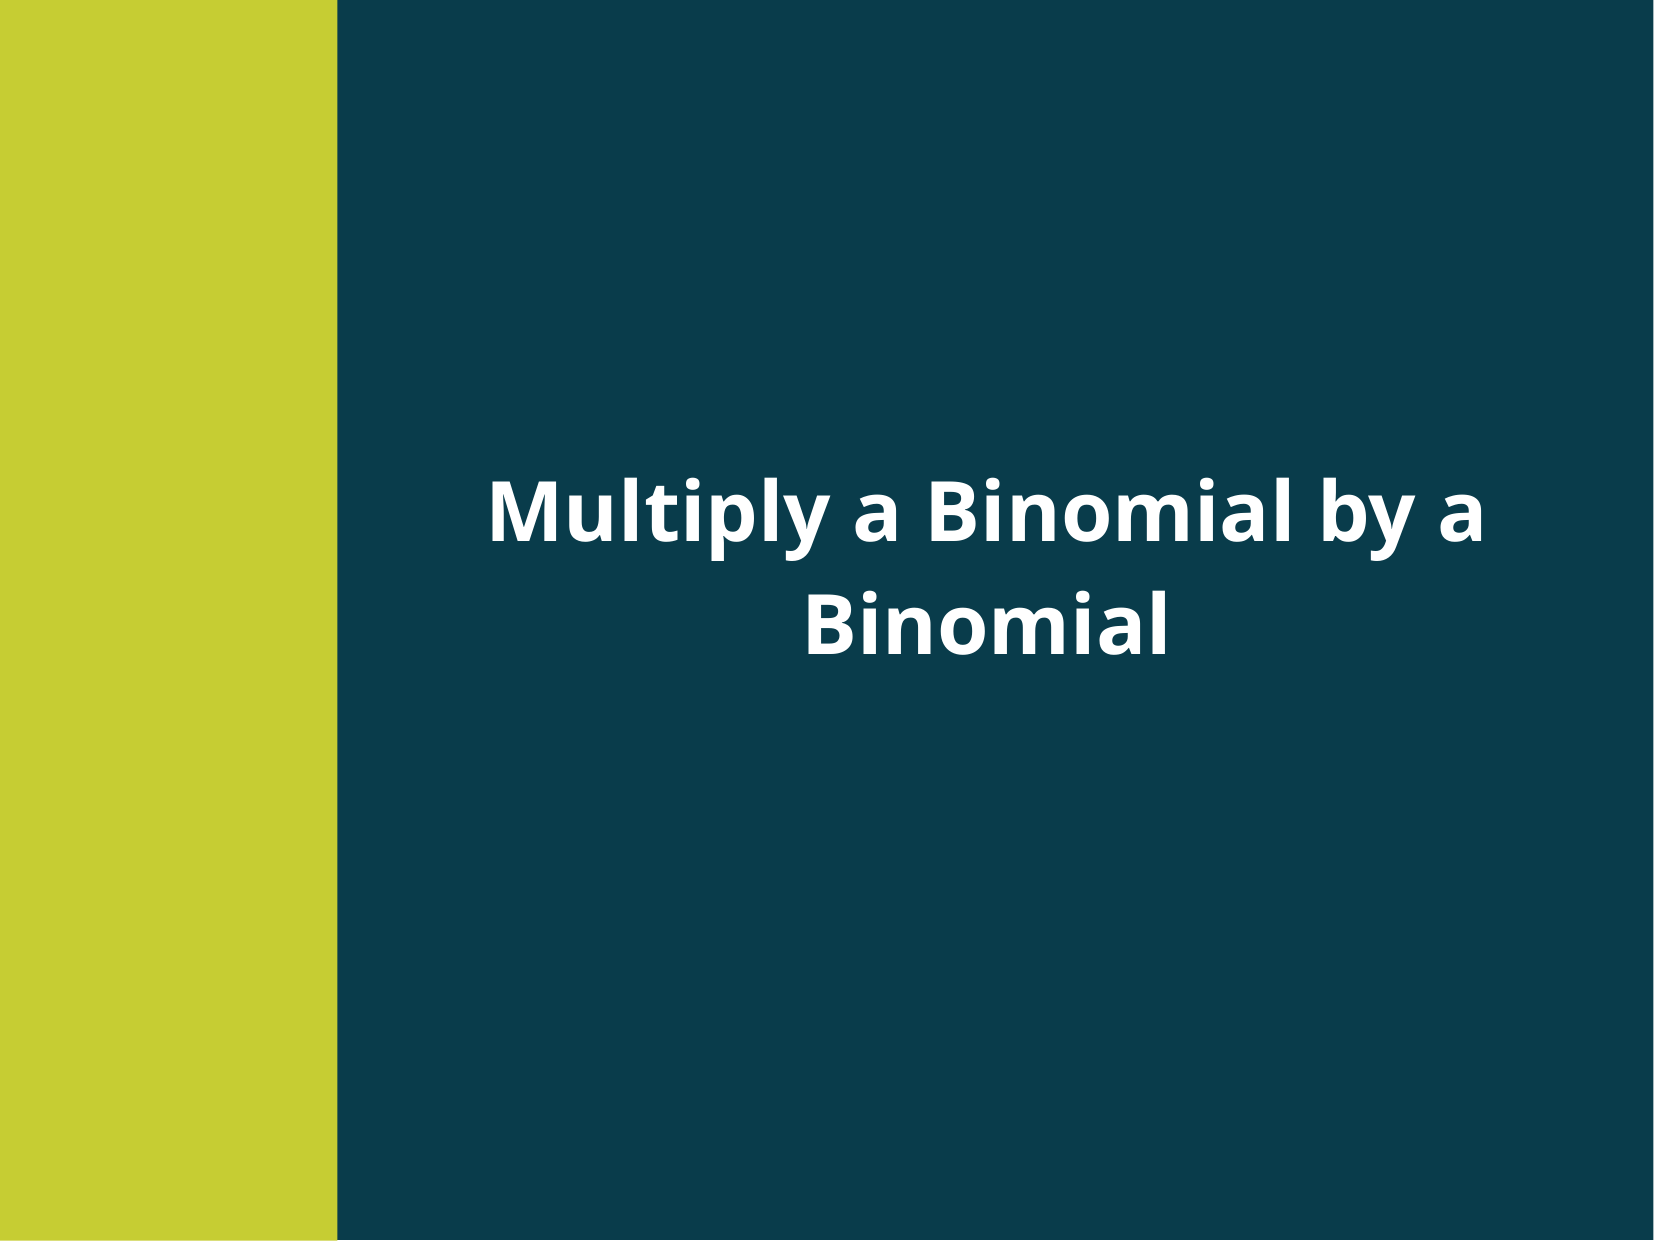

# Multiply a Binomial by a Binomial